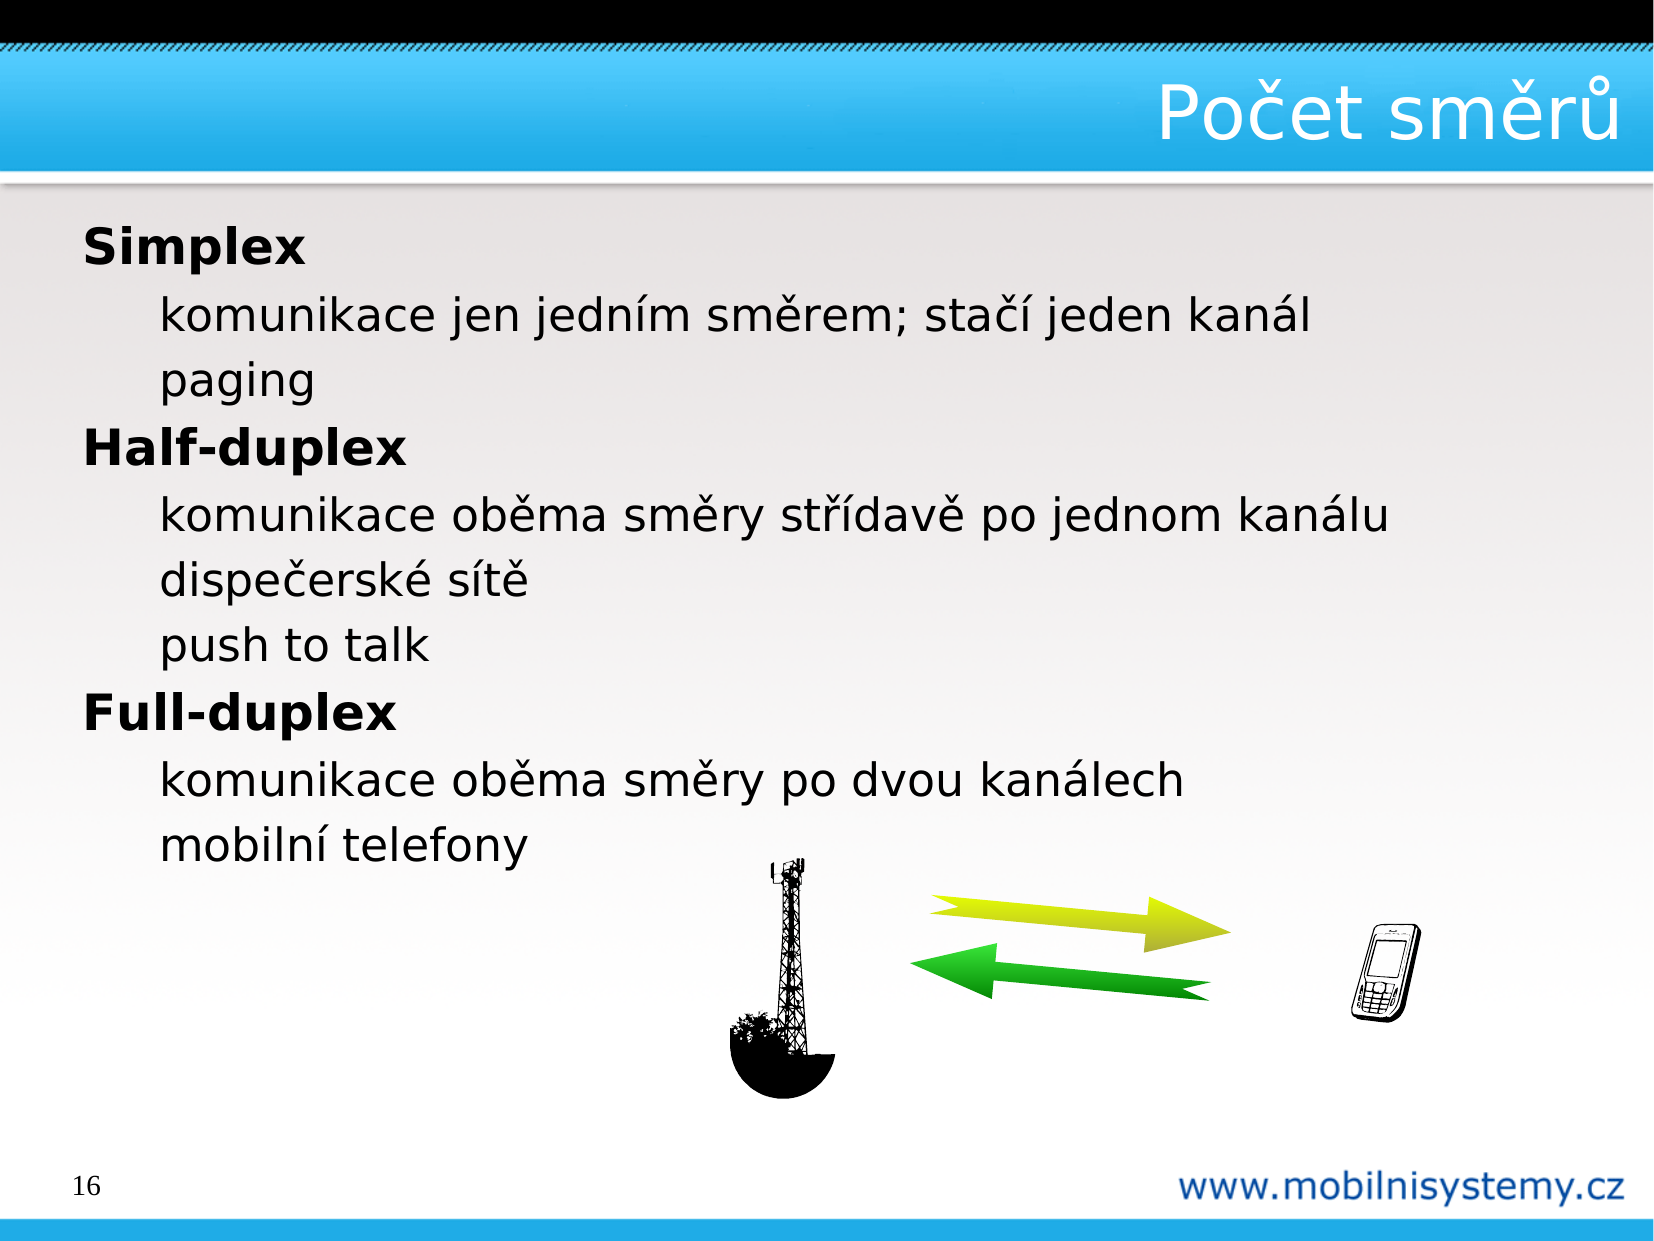

# Počet směrů
Simplex
komunikace jen jedním směrem; stačí jeden kanál
paging
Half-duplex
komunikace oběma směry střídavě po jednom kanálu
dispečerské sítě
push to talk
Full-duplex
komunikace oběma směry po dvou kanálech
mobilní telefony
16